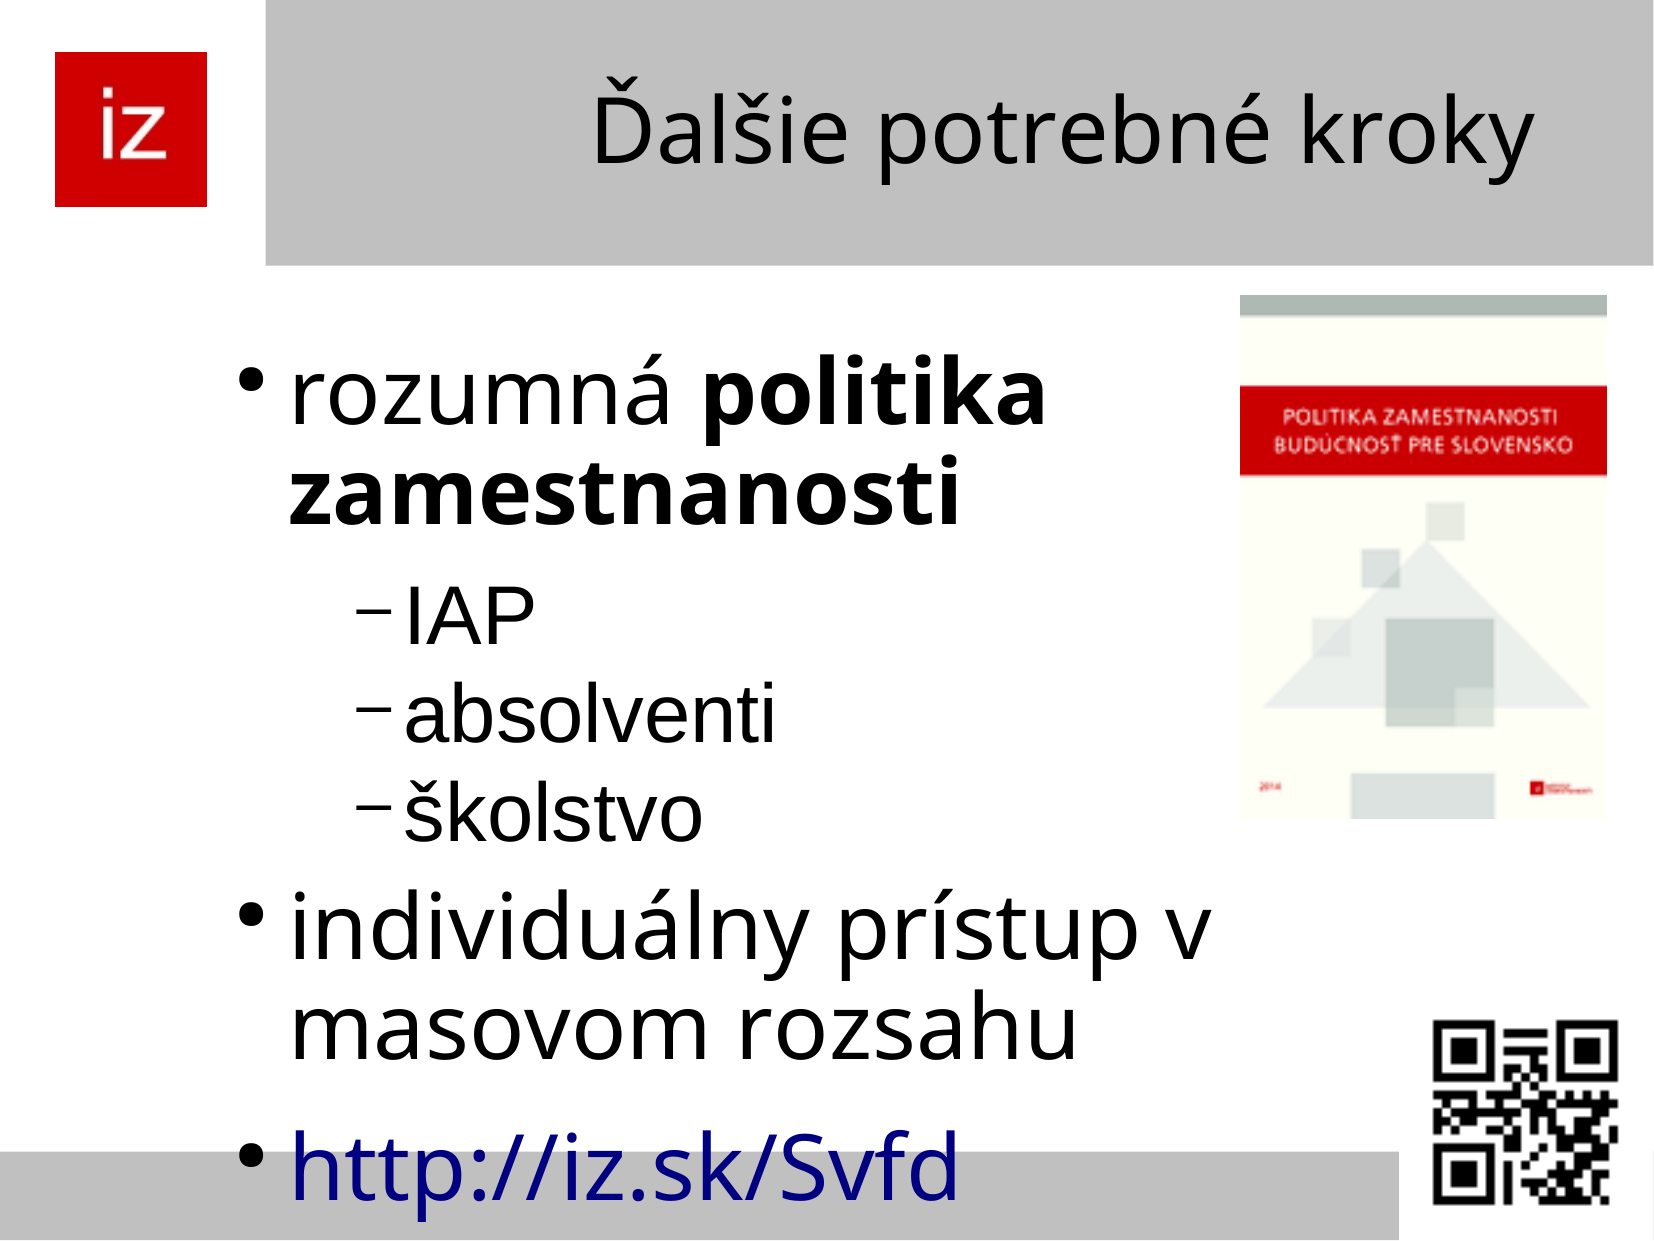

# Ďalšie potrebné kroky
rozumná politika zamestnanosti
IAP
absolventi
školstvo
individuálny prístup v masovom rozsahu
http://iz.sk/Svfd